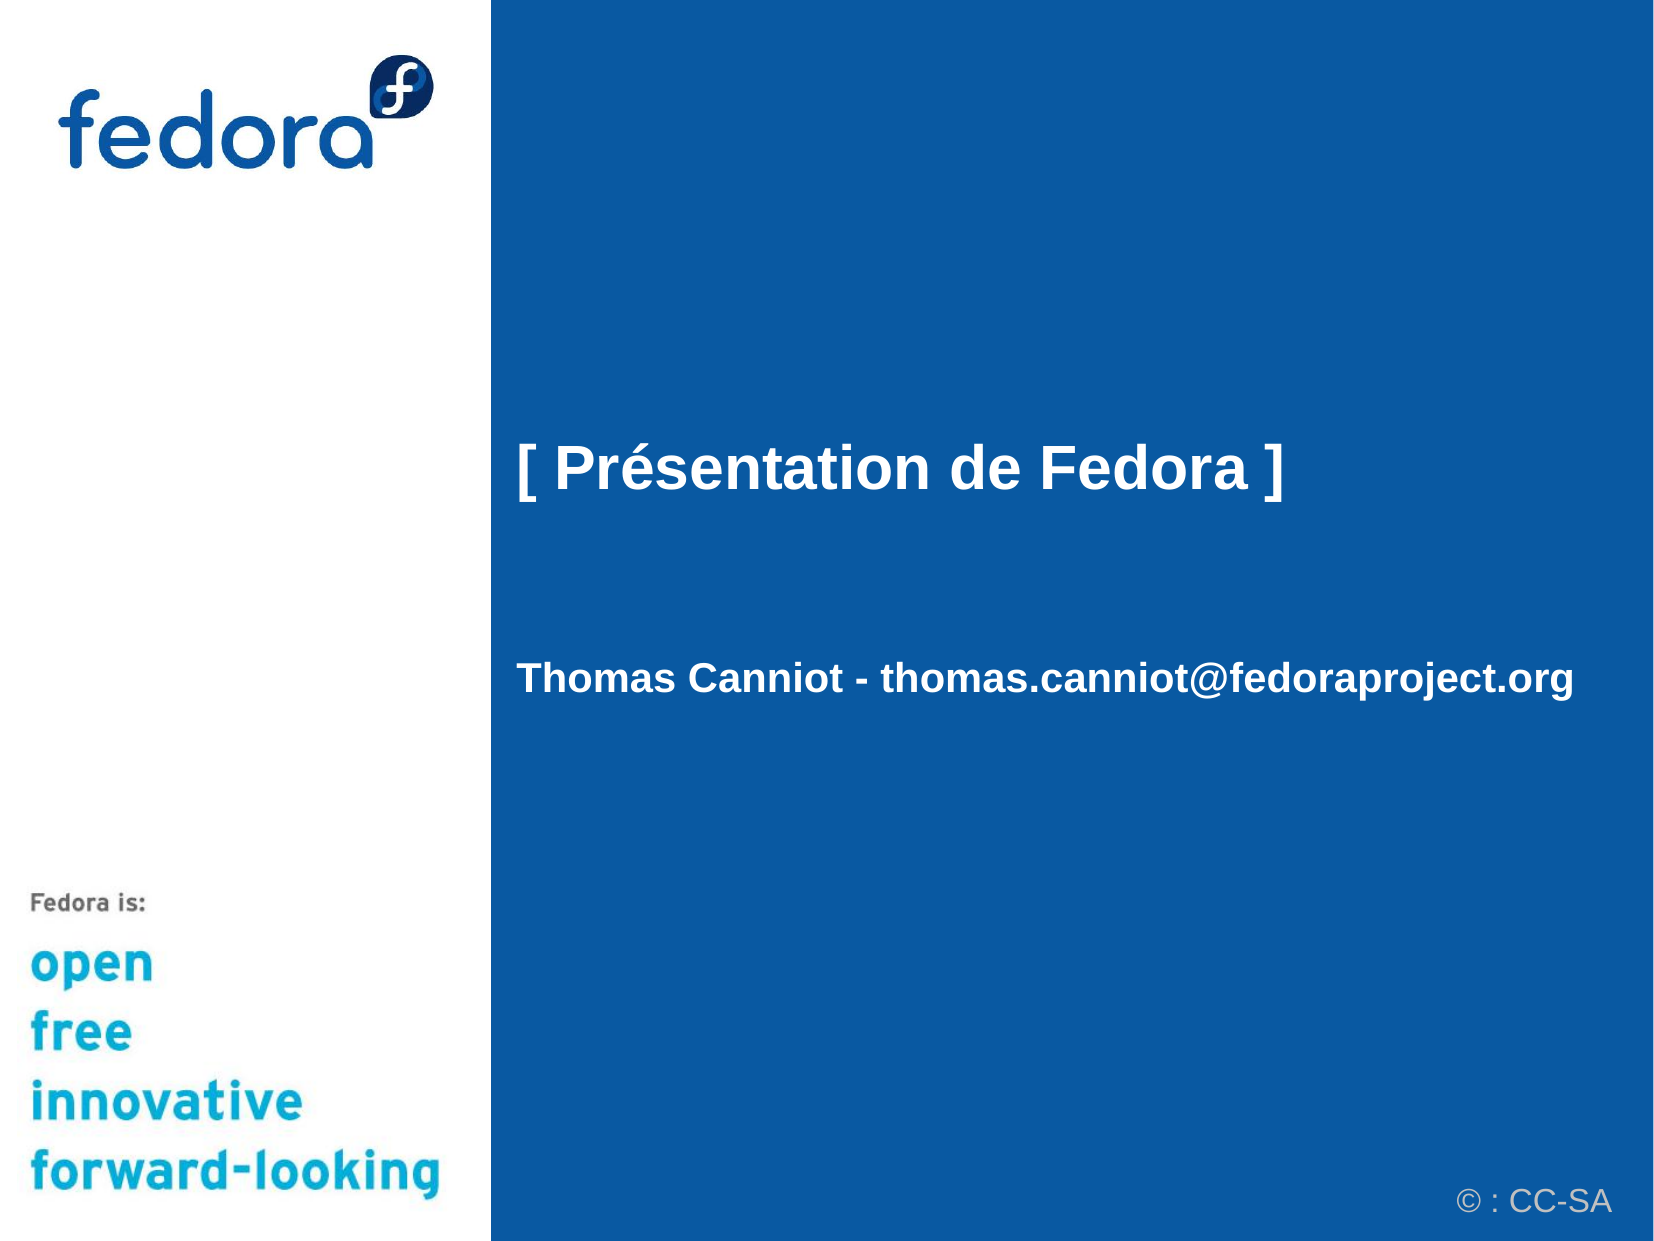

[ Présentation de Fedora ]
Thomas Canniot - thomas.canniot@fedoraproject.org
© : CC-SA